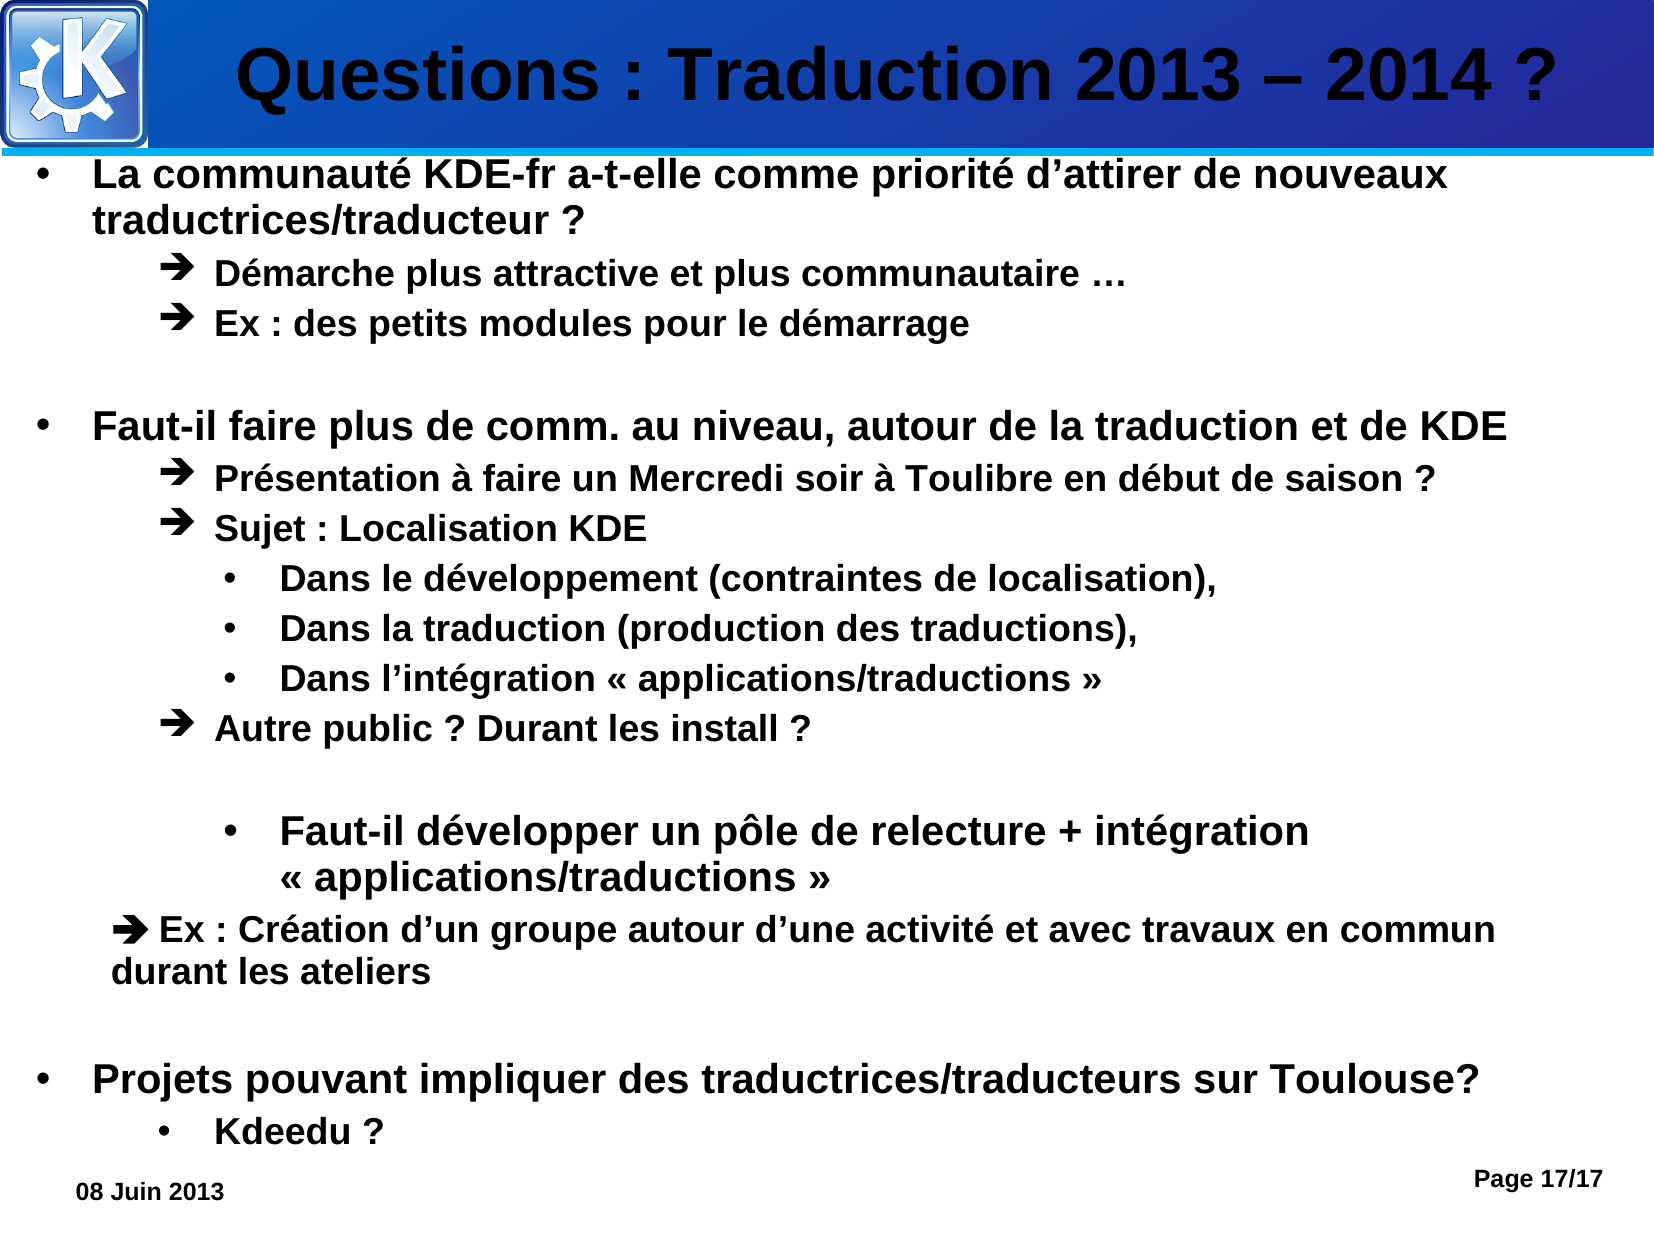

Questions : Traduction 2013 – 2014 ?
La communauté KDE-fr a-t-elle comme priorité d’attirer de nouveaux traductrices/traducteur ?
Démarche plus attractive et plus communautaire …
Ex : des petits modules pour le démarrage
Faut-il faire plus de comm. au niveau, autour de la traduction et de KDE
Présentation à faire un Mercredi soir à Toulibre en début de saison ?
Sujet : Localisation KDE
Dans le développement (contraintes de localisation),
Dans la traduction (production des traductions),
Dans l’intégration « applications/traductions »
Autre public ? Durant les install ?
Faut-il développer un pôle de relecture + intégration « applications/traductions »
 Ex : Création d’un groupe autour d’une activité et avec travaux en commun durant les ateliers
Projets pouvant impliquer des traductrices/traducteurs sur Toulouse?
Kdeedu ?